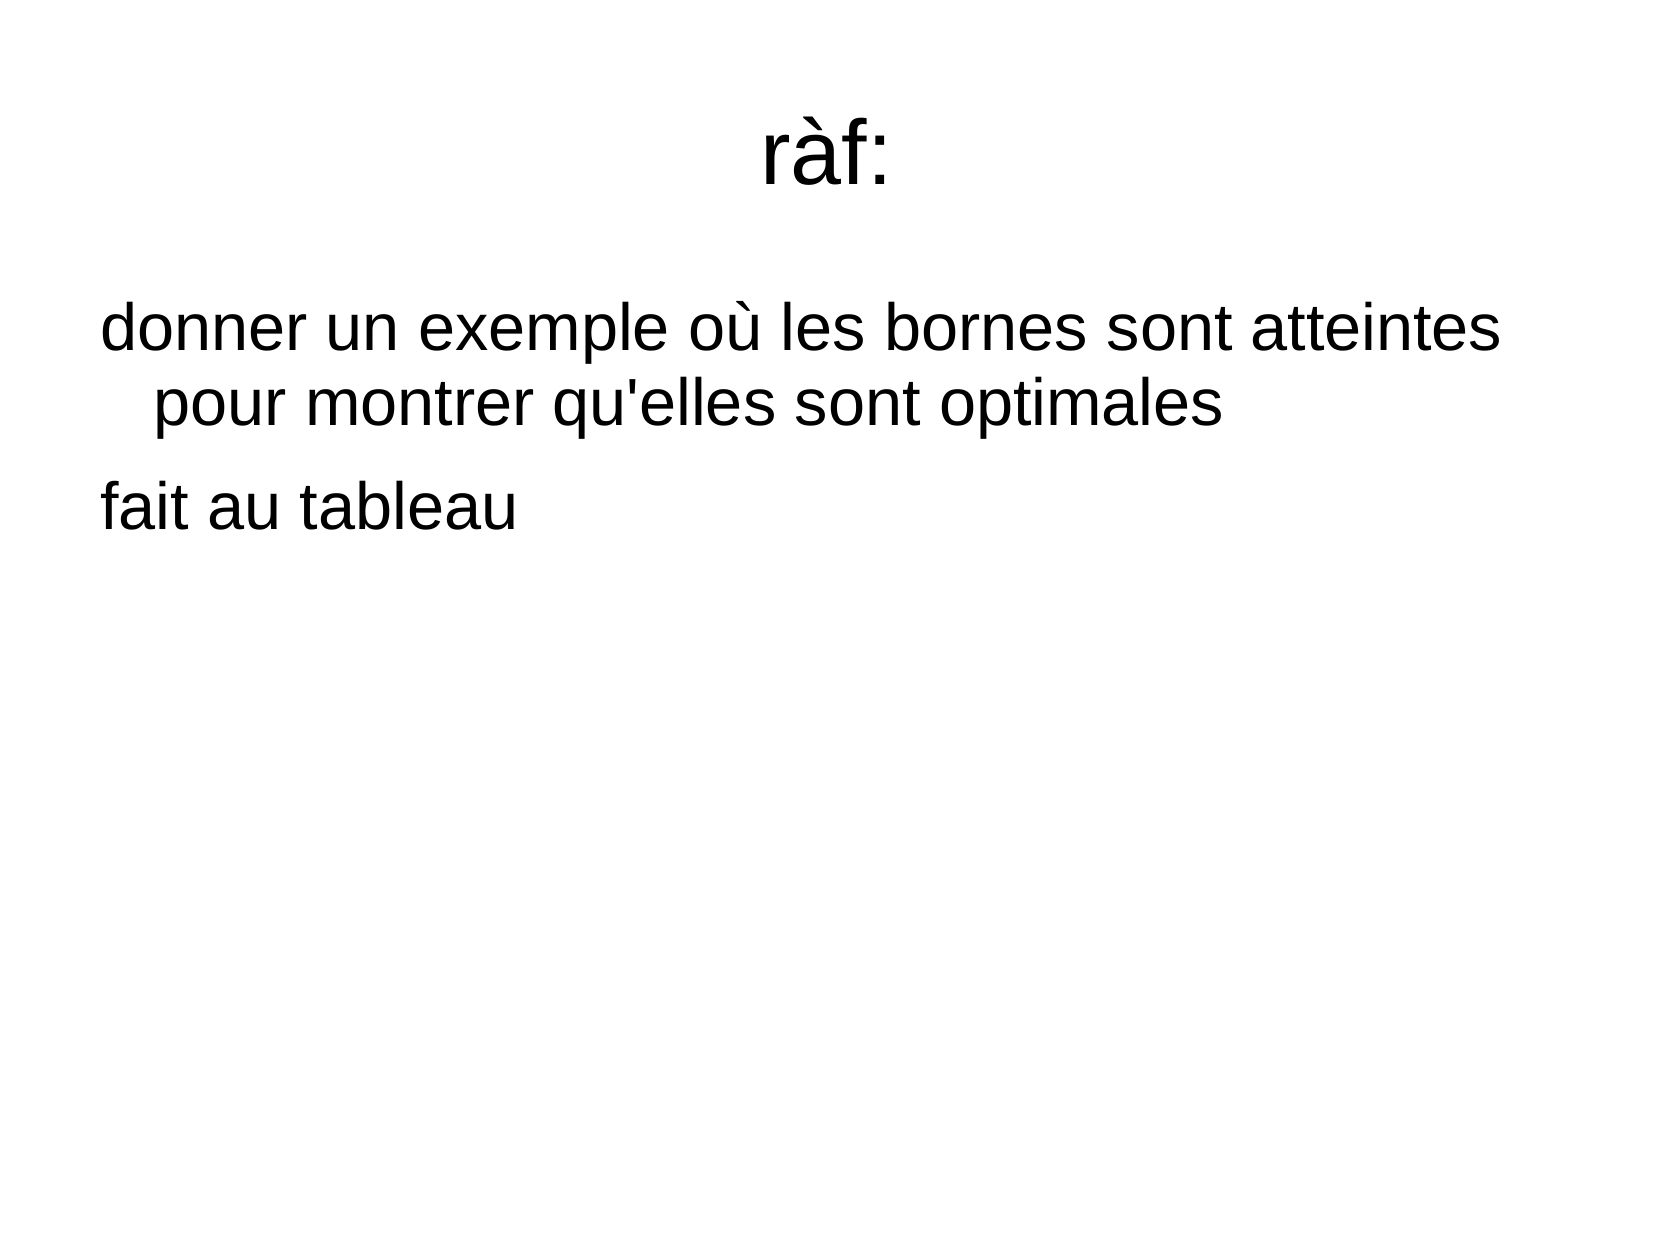

# ràf:
donner un exemple où les bornes sont atteintes pour montrer qu'elles sont optimales
fait au tableau